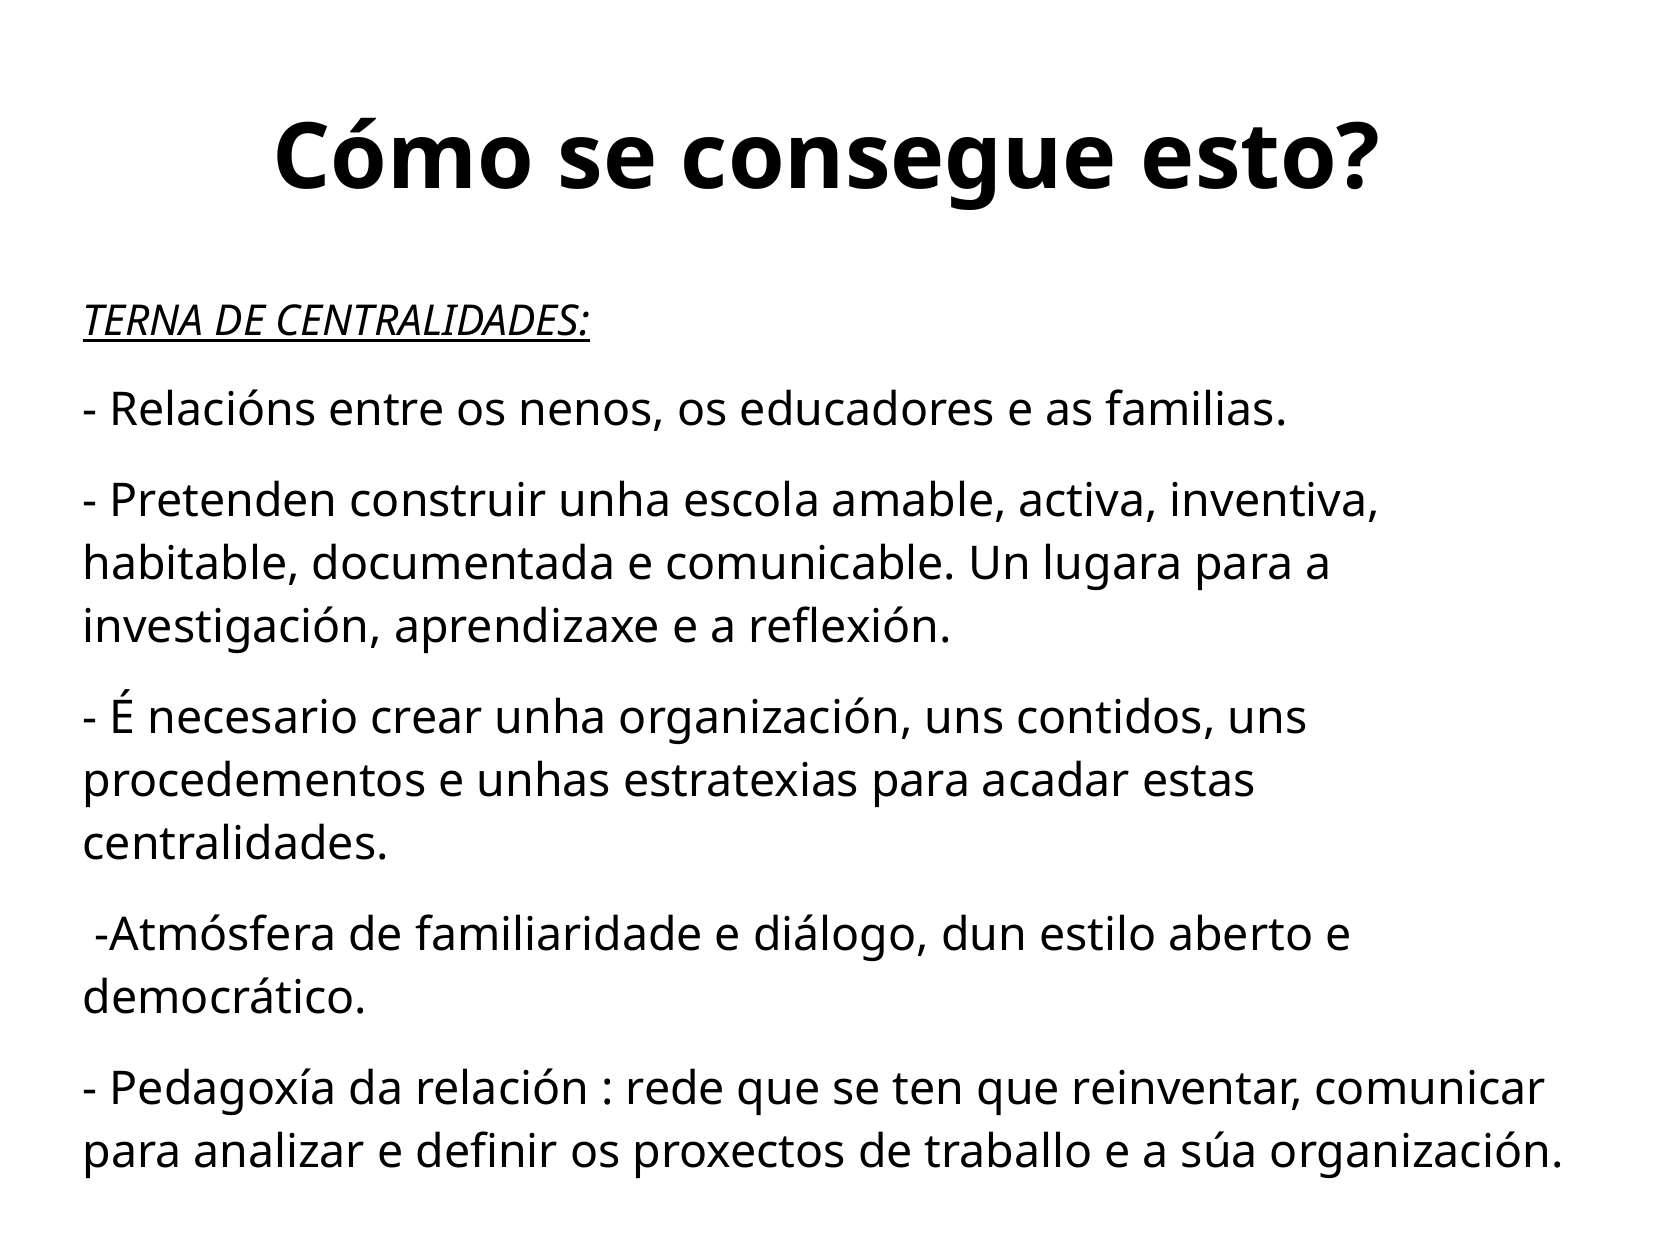

# Cómo se consegue esto?
TERNA DE CENTRALIDADES:
- Relacións entre os nenos, os educadores e as familias.
- Pretenden construir unha escola amable, activa, inventiva, habitable, documentada e comunicable. Un lugara para a investigación, aprendizaxe e a reflexión.
- É necesario crear unha organización, uns contidos, uns procedementos e unhas estratexias para acadar estas centralidades.
 -Atmósfera de familiaridade e diálogo, dun estilo aberto e democrático.
- Pedagoxía da relación : rede que se ten que reinventar, comunicar para analizar e definir os proxectos de traballo e a súa organización.